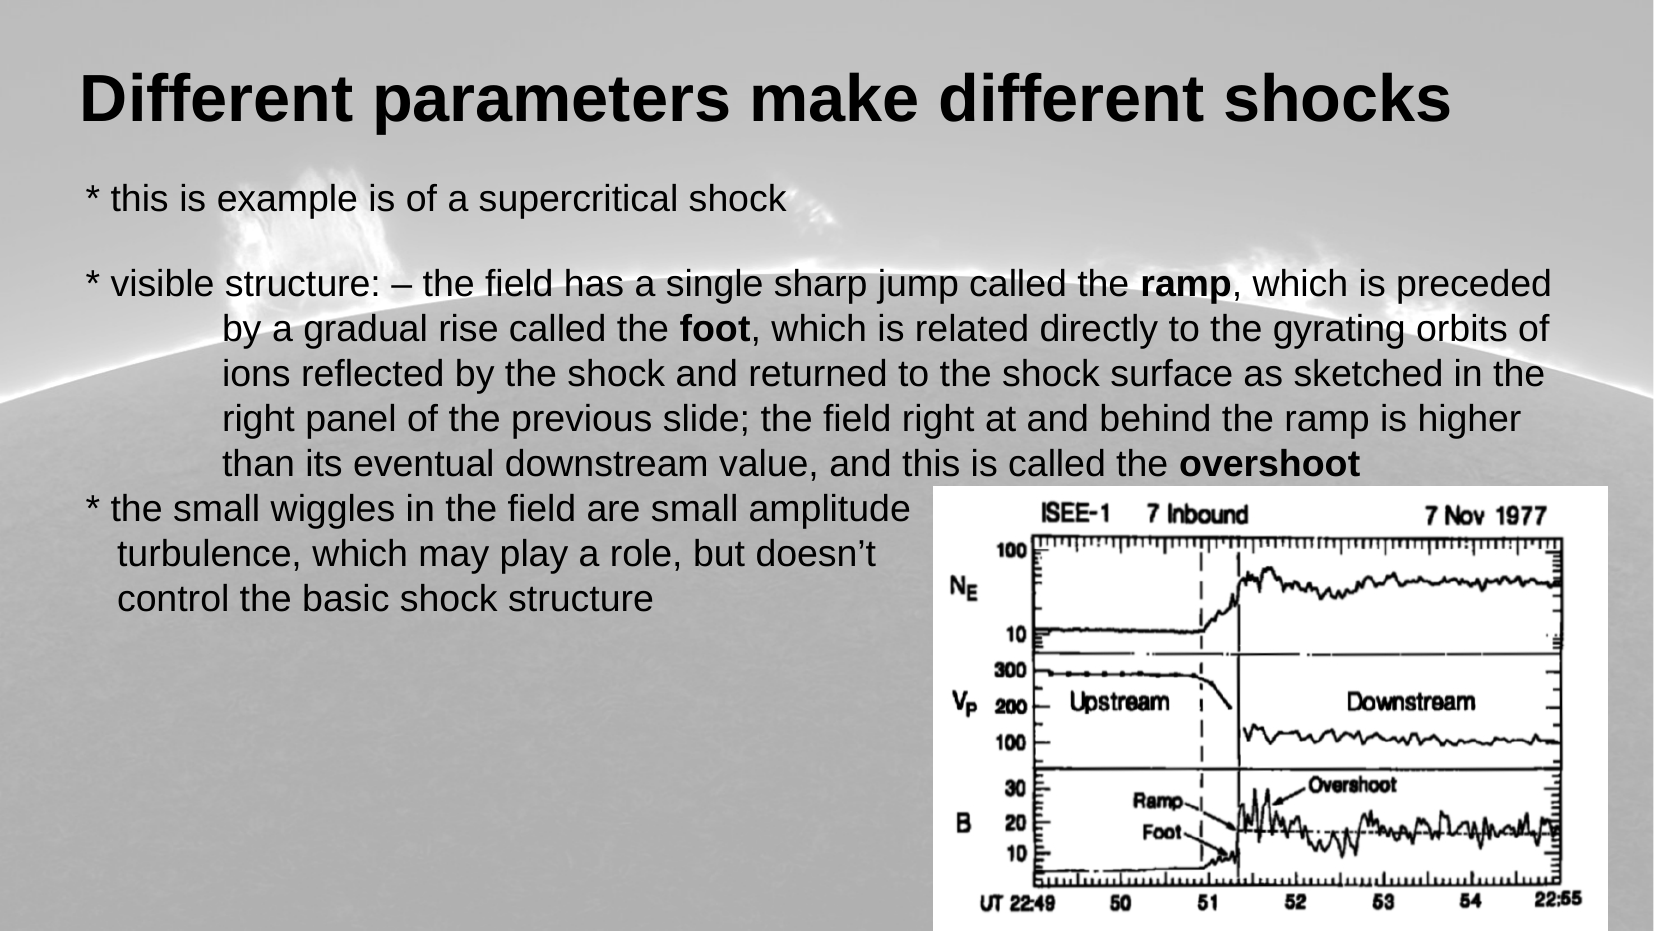

Different parameters make different shocks
* this is example is of a supercritical shock
* visible structure: – the field has a single sharp jump called the ramp, which is preceded
 by a gradual rise called the foot, which is related directly to the gyrating orbits of
 ions reflected by the shock and returned to the shock surface as sketched in the
 right panel of the previous slide; the field right at and behind the ramp is higher
 than its eventual downstream value, and this is called the overshoot
* the small wiggles in the field are small amplitude
 turbulence, which may play a role, but doesn’t
 control the basic shock structure